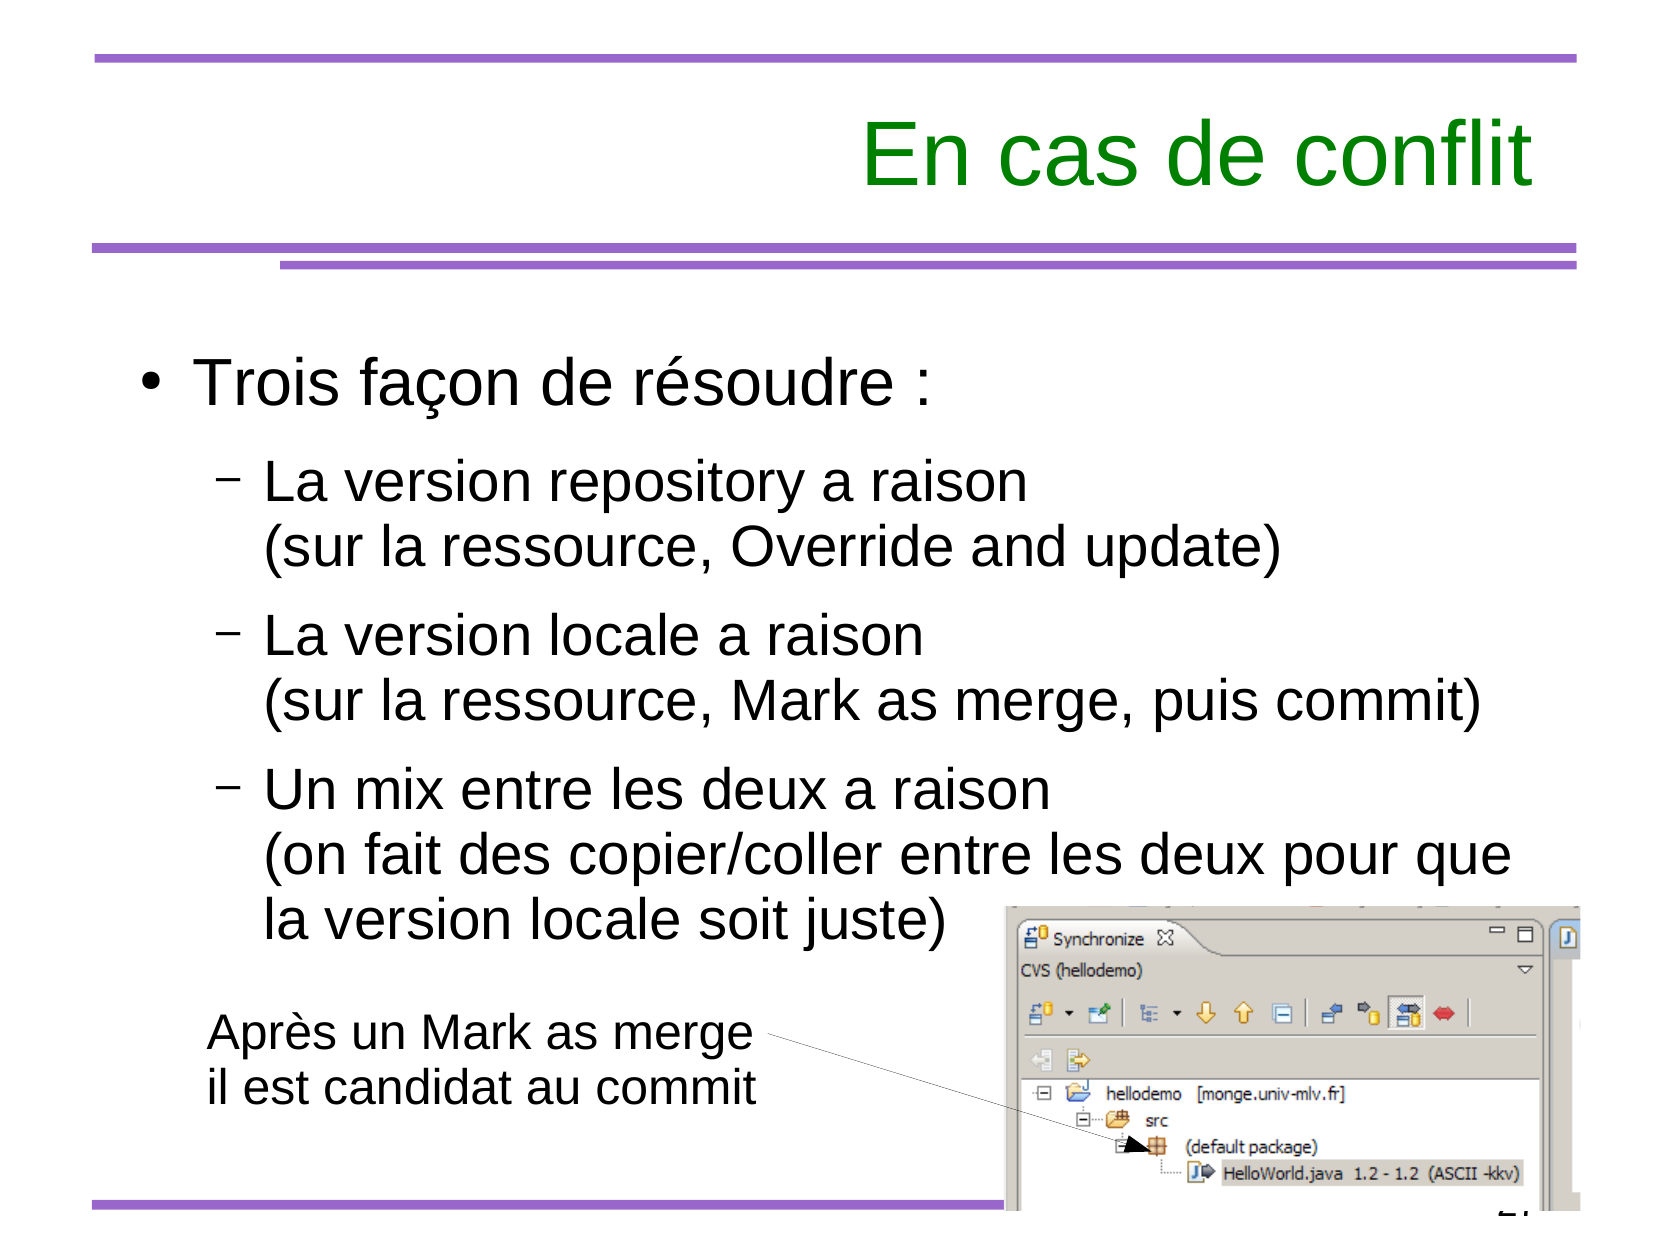

# En cas de conflit
Trois façon de résoudre :
La version repository a raison
(sur la ressource, Override and update)
La version locale a raison
(sur la ressource, Mark as merge, puis commit)
Un mix entre les deux a raison
(on fait des copier/coller entre les deux pour que la version locale soit juste)
Après un Mark as merge
il est candidat au commit